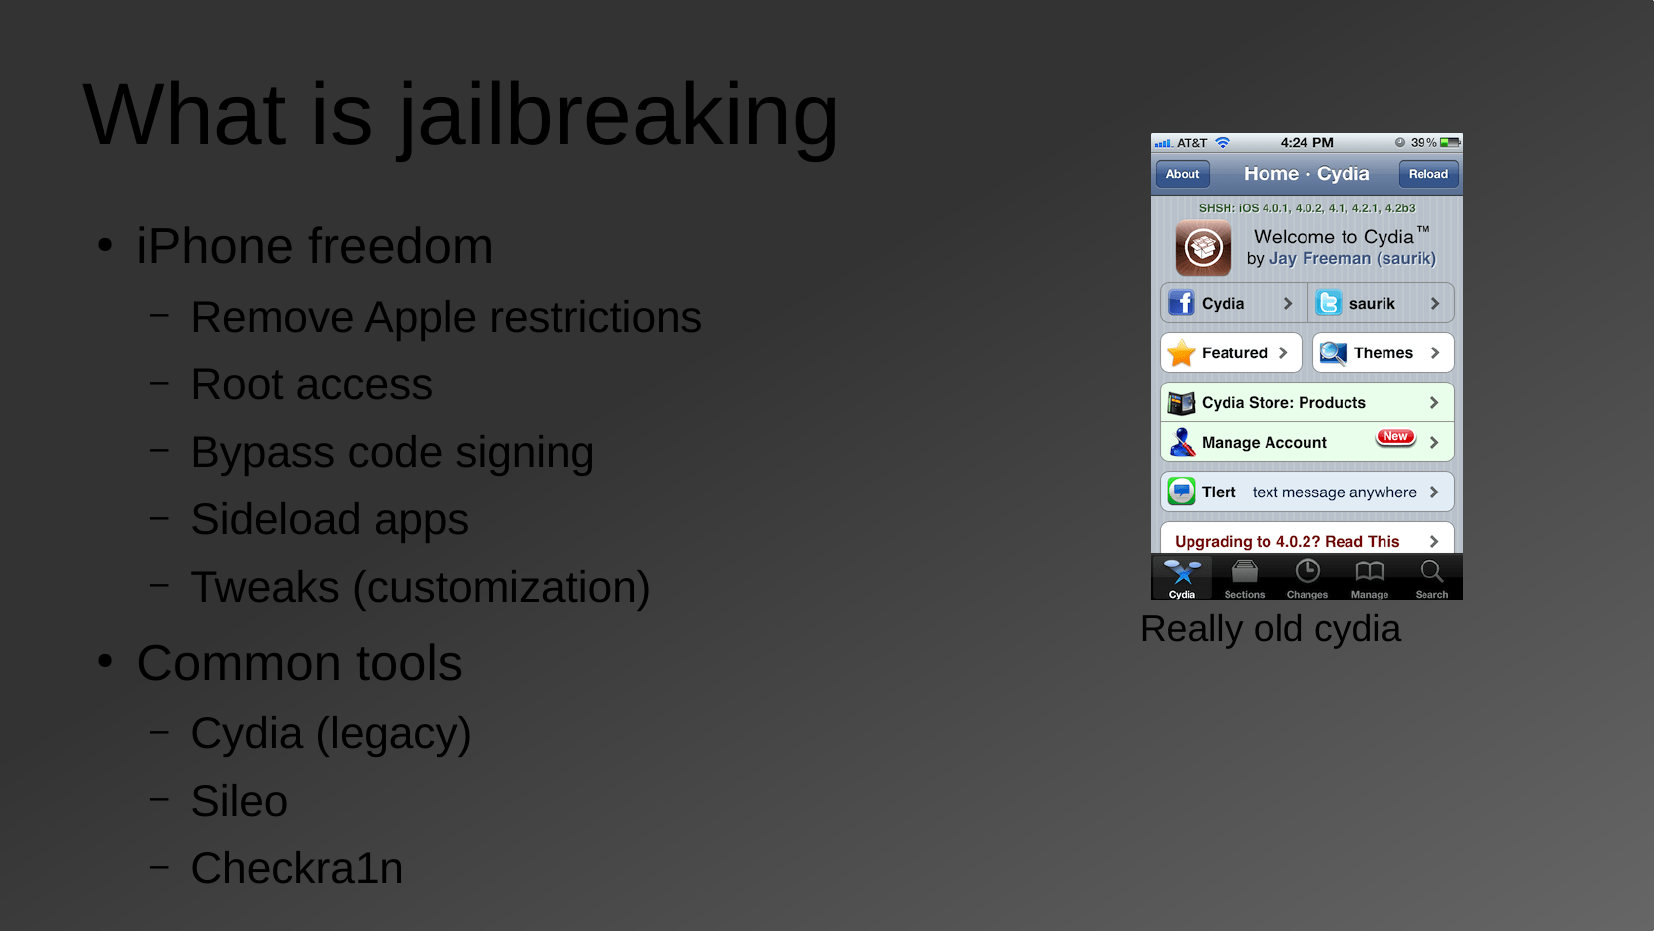

# What is jailbreaking
iPhone freedom
Remove Apple restrictions
Root access
Bypass code signing
Sideload apps
Tweaks (customization)
Common tools
Cydia (legacy)
Sileo
Checkra1n
Really old cydia